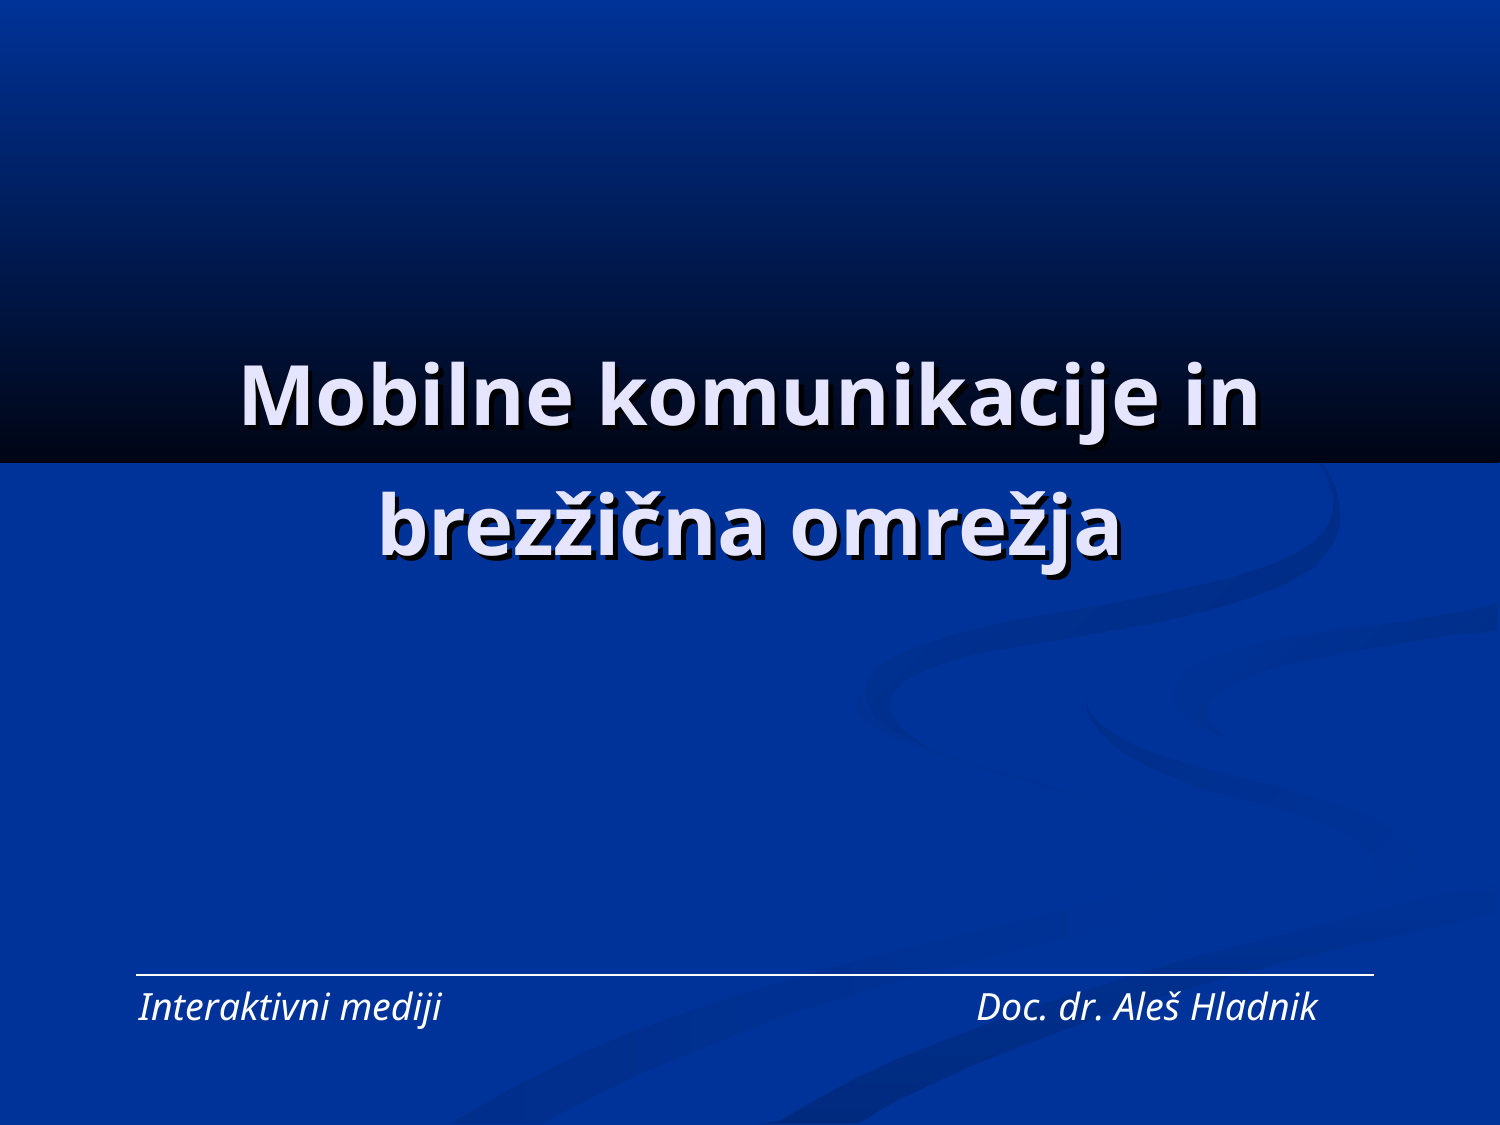

# Mobilne komunikacije in brezžična omrežja
Interaktivni mediji		 	 Doc. dr. Aleš Hladnik